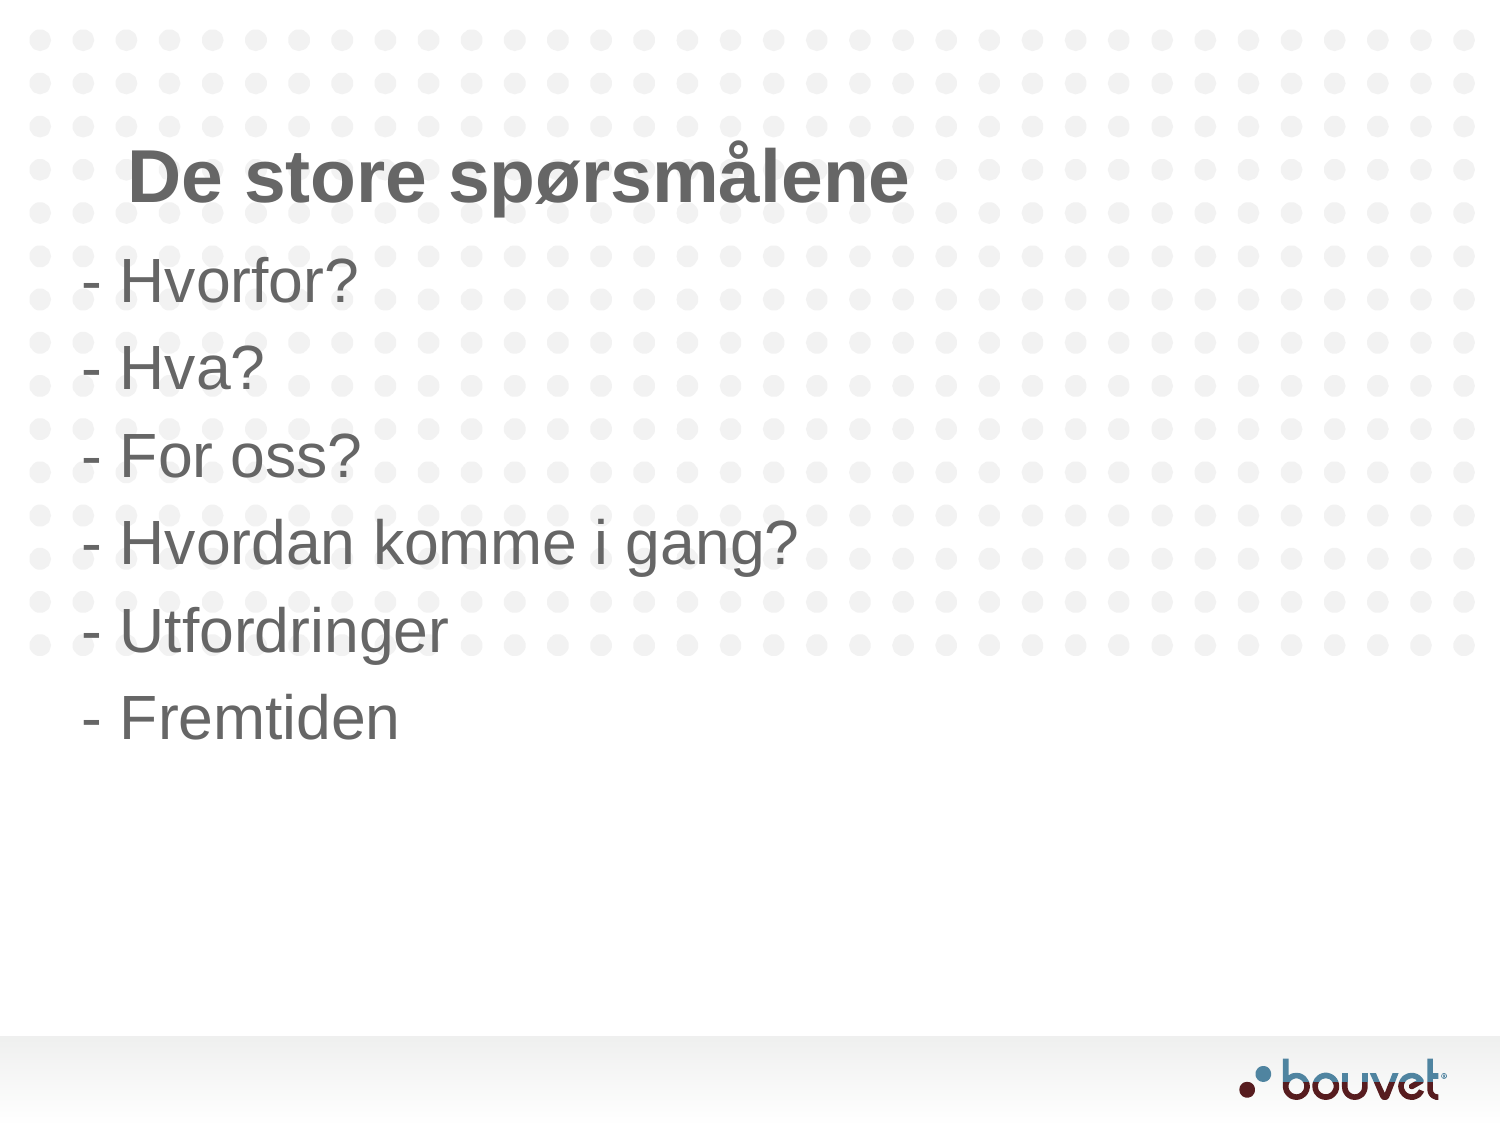

De store spørsmålene
# - Hvorfor?
- Hva?
- For oss?
- Hvordan komme i gang?
- Utfordringer
- Fremtiden